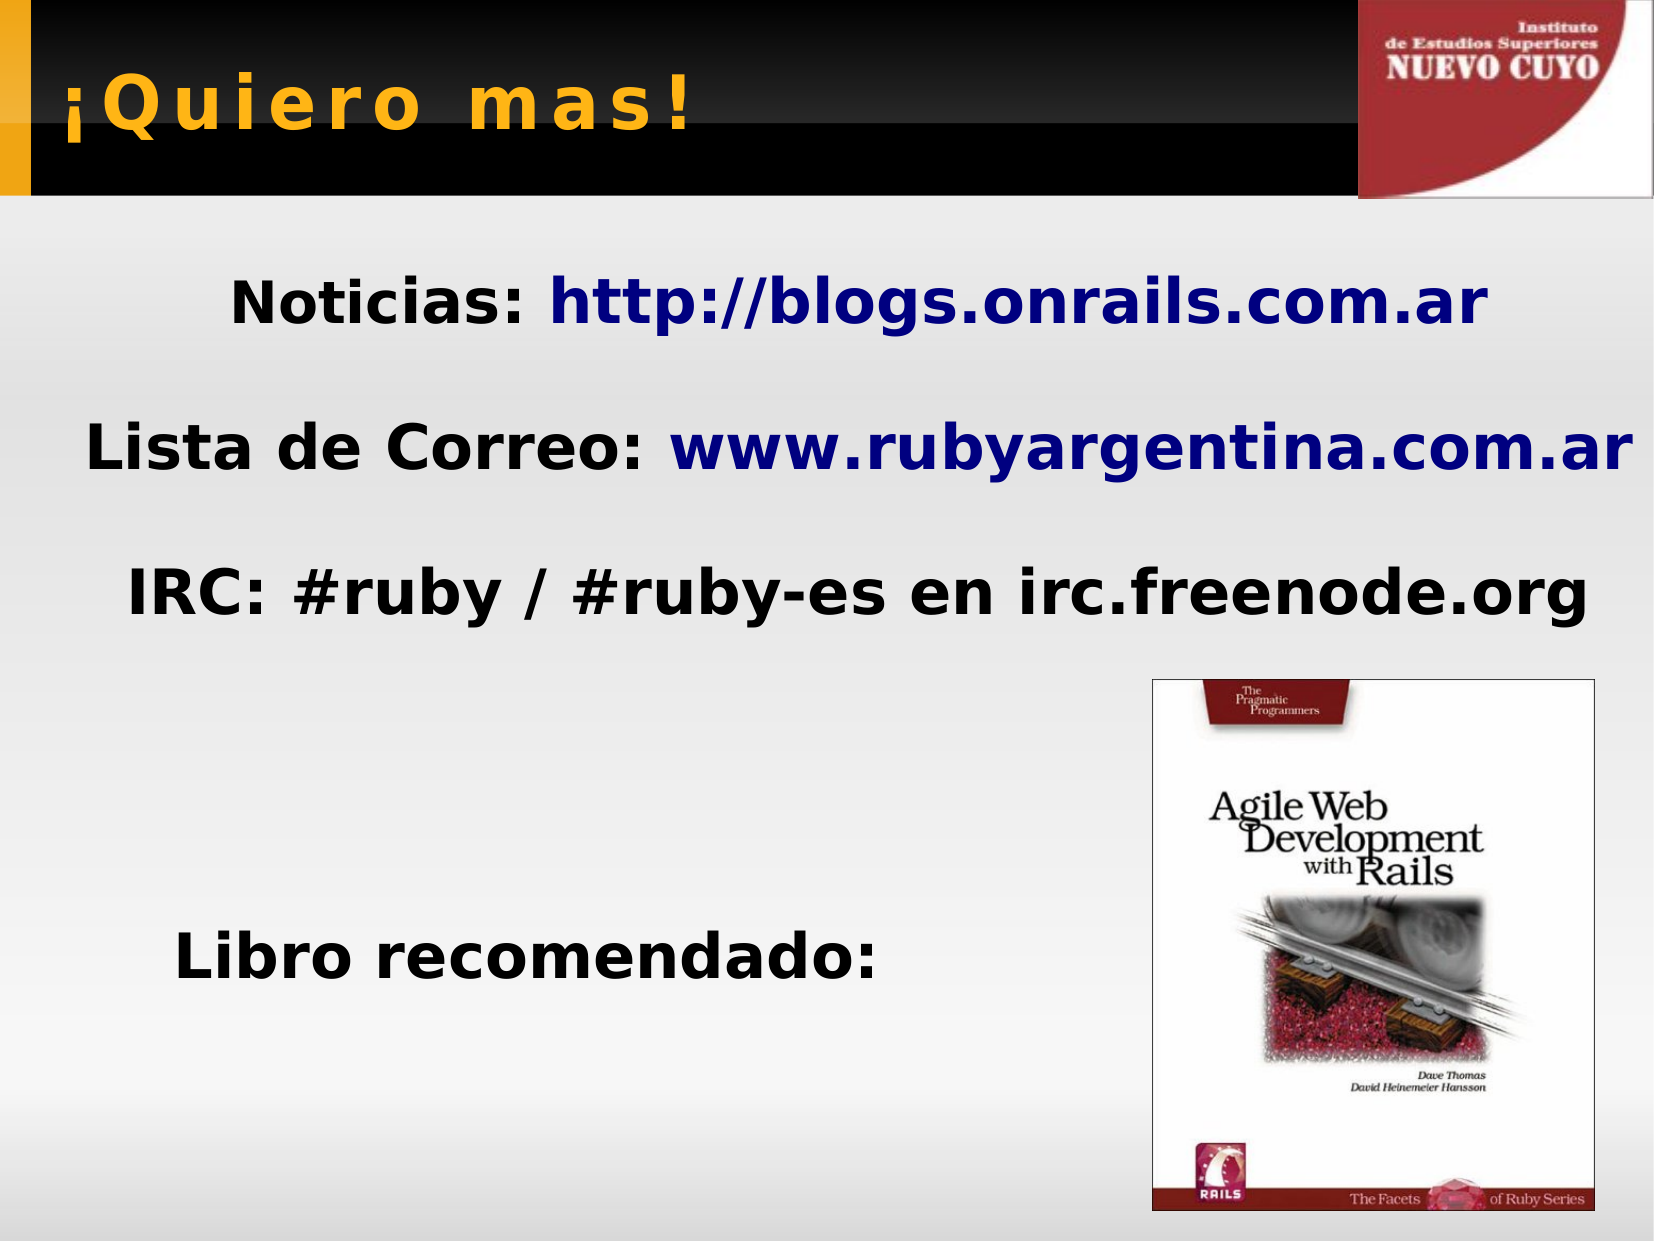

# ¡Quiero mas!
Noticias: http://blogs.onrails.com.ar
Lista de Correo: www.rubyargentina.com.ar
IRC: #ruby / #ruby-es en irc.freenode.org
 Libro recomendado: